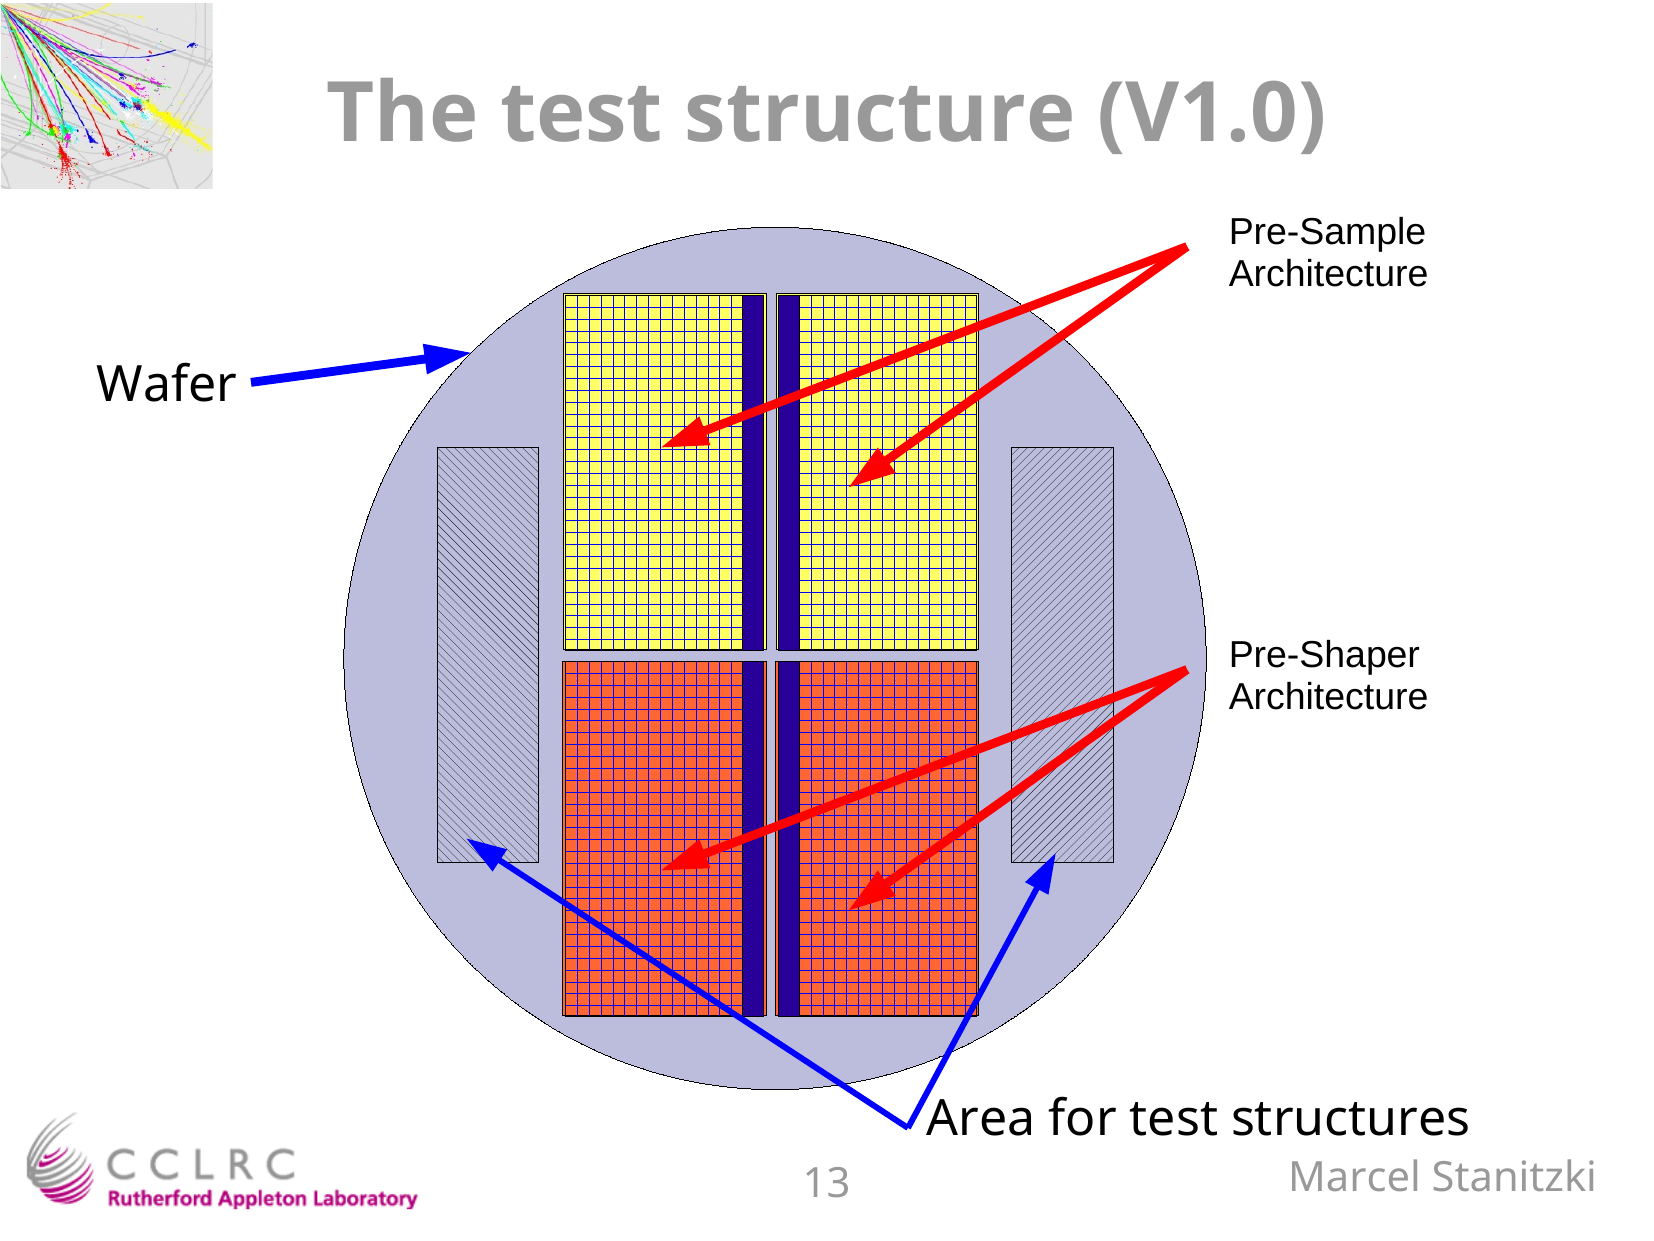

# The test structure (V1.0)
Pre-Sample
Architecture
Wafer
Pre-Shaper
Architecture
Area for test structures